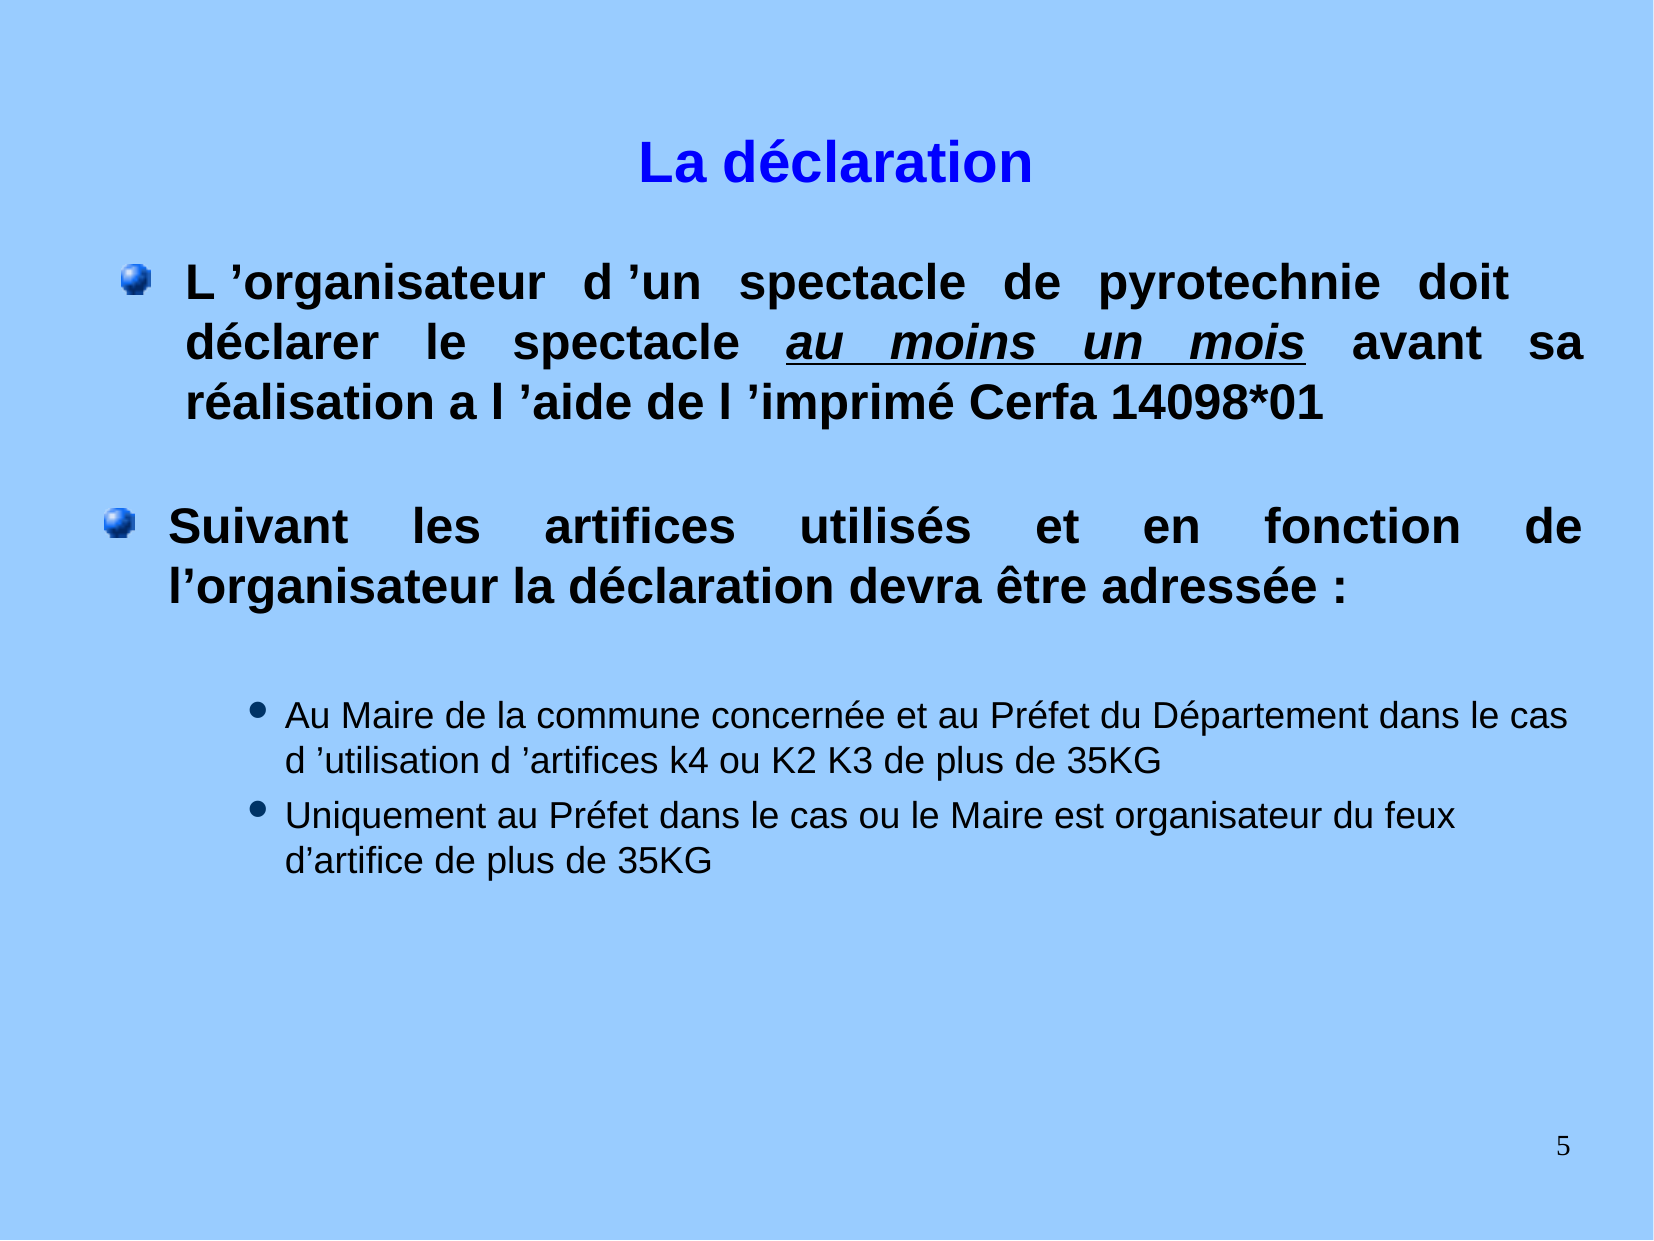

La déclaration
# L ’organisateur d ’un spectacle de pyrotechnie doit déclarer le spectacle au moins un mois avant sa réalisation a l ’aide de l ’imprimé Cerfa 14098*01
Suivant les artifices utilisés et en fonction de l’organisateur la déclaration devra être adressée :
Au Maire de la commune concernée et au Préfet du Département dans le cas d ’utilisation d ’artifices k4 ou K2 K3 de plus de 35KG
Uniquement au Préfet dans le cas ou le Maire est organisateur du feux d’artifice de plus de 35KG
5